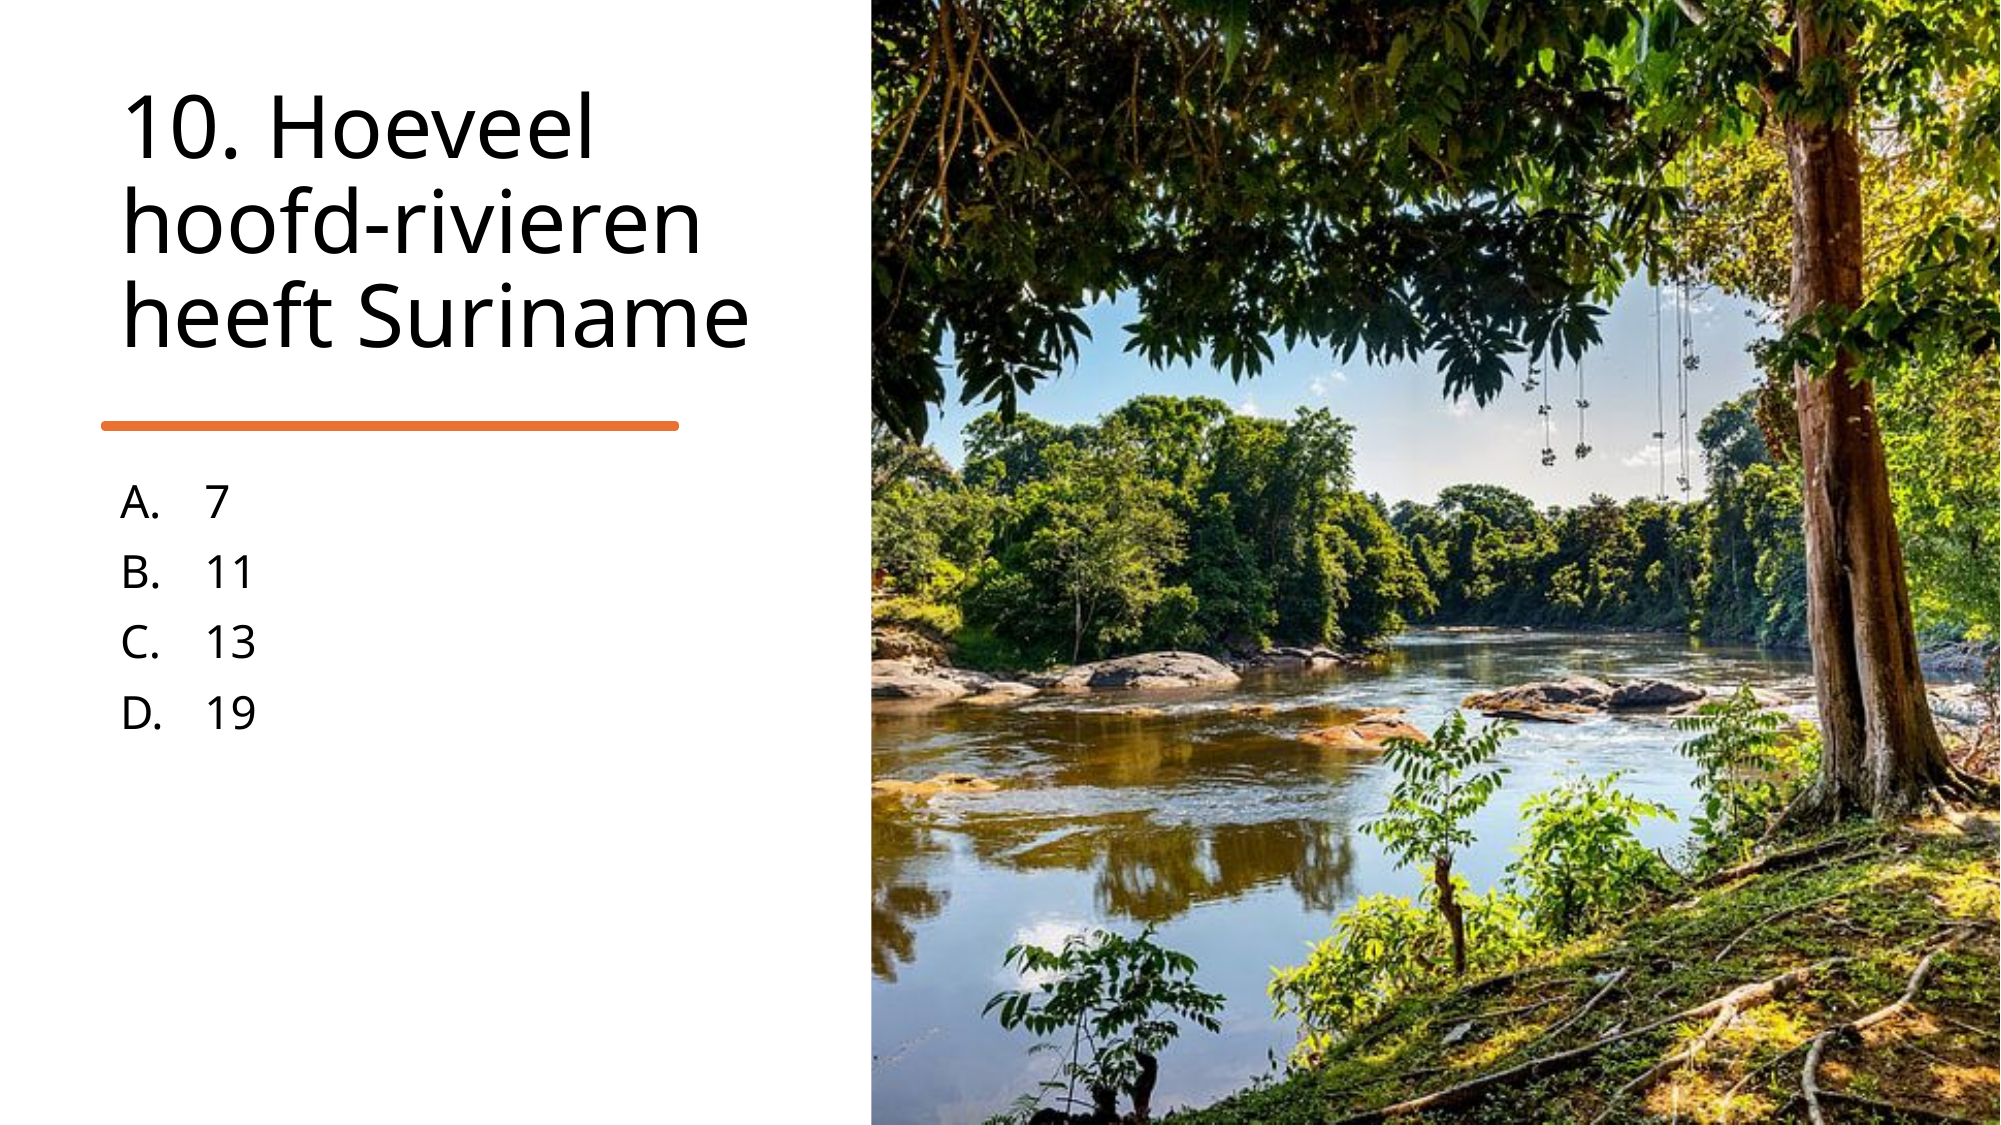

# 10. Hoeveel hoofd-rivieren heeft Suriname
7
11
13
19